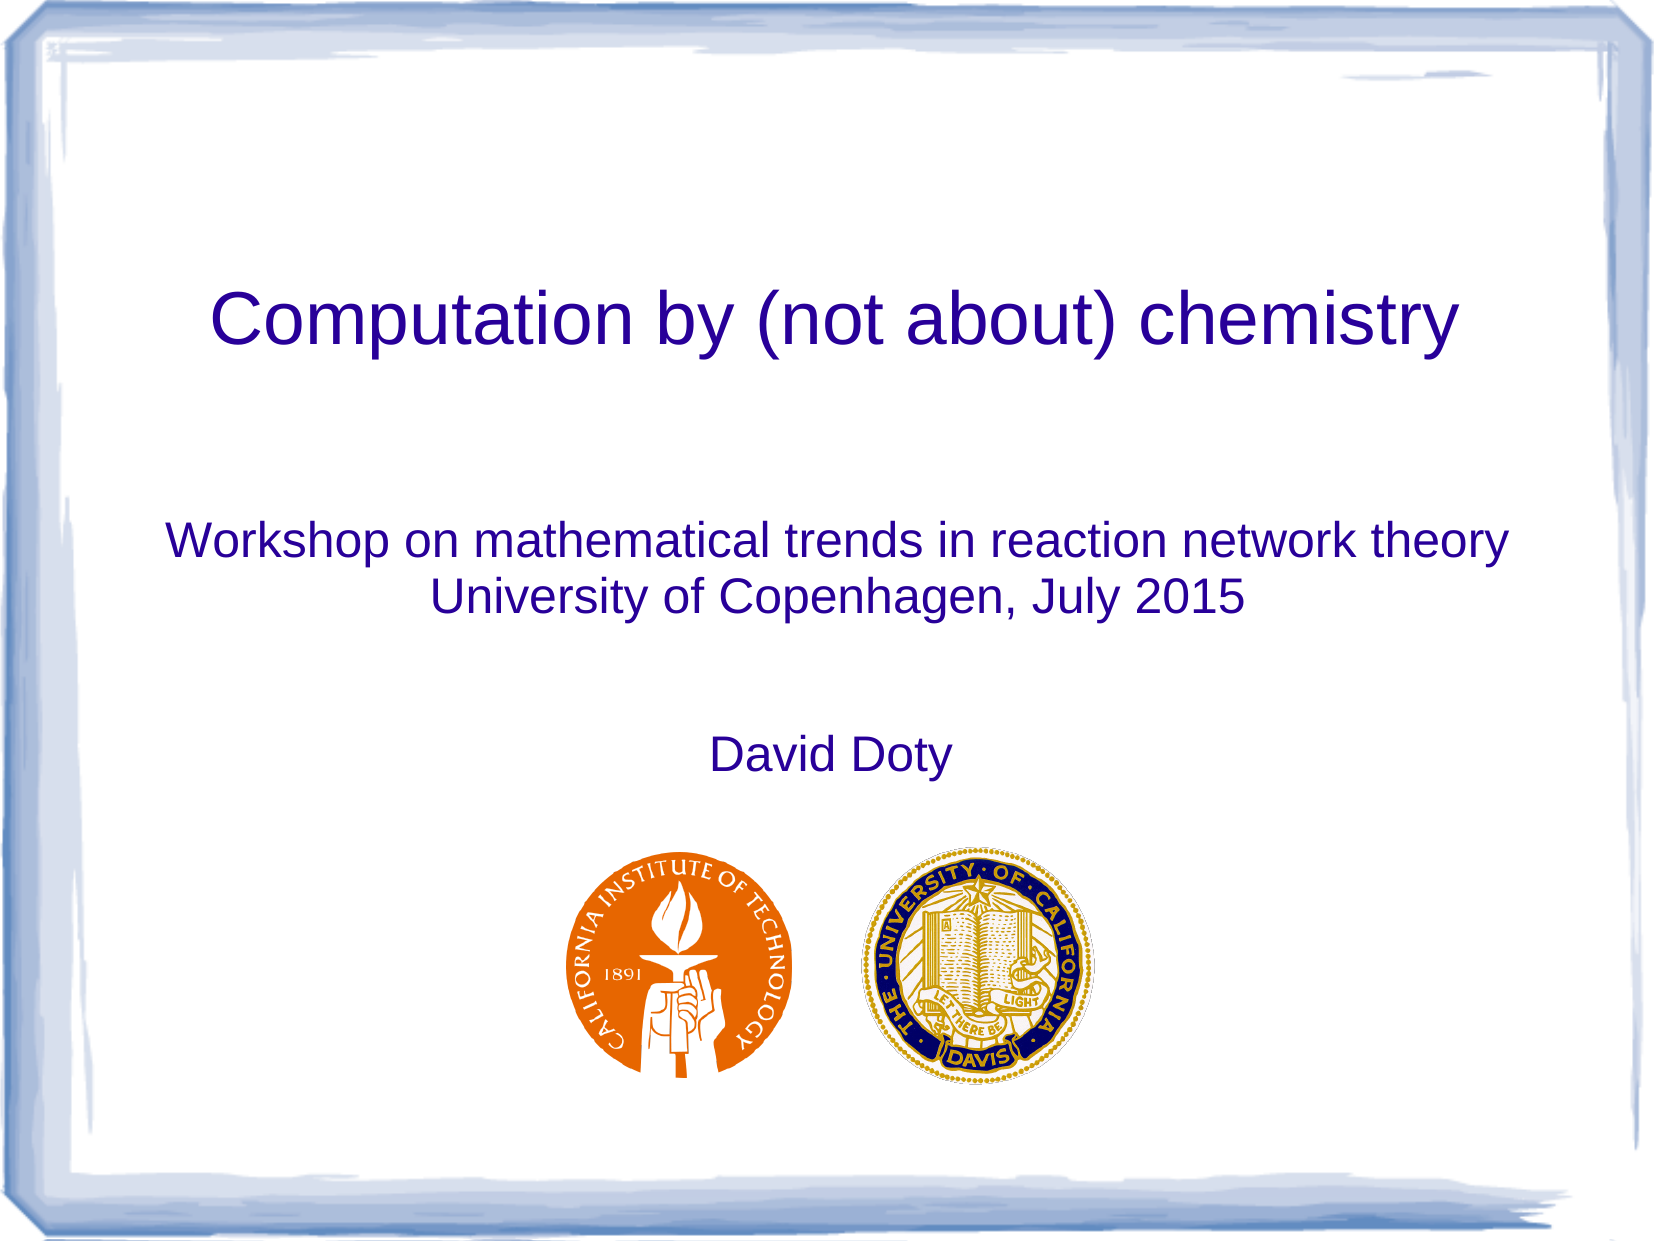

Computation by (not about) chemistry
Workshop on mathematical trends in reaction network theory
University of Copenhagen, July 2015
# David Doty